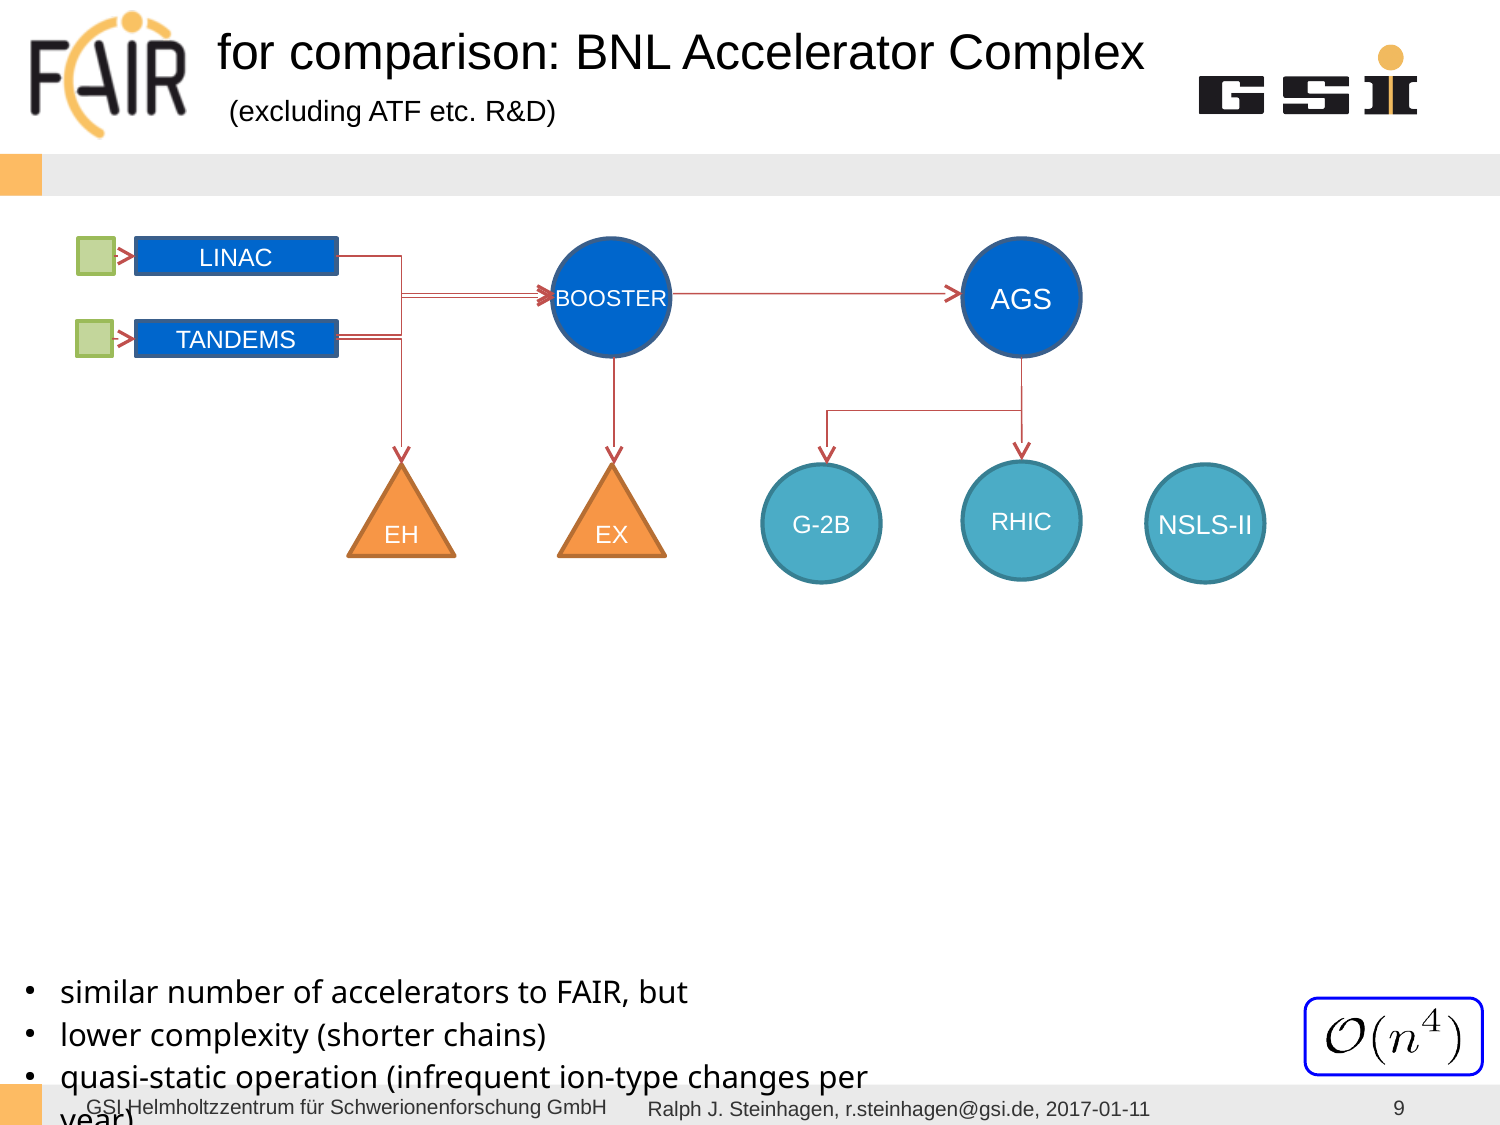

# for comparison: BNL Accelerator Complex (excluding ATF etc. R&D)
LINAC
BOOSTER
AGS
TANDEMS
RHIC
EH
EX
G-2B
NSLS-II
similar number of accelerators to FAIR, but
lower complexity (shorter chains)
quasi-static operation (infrequent ion-type changes per year)